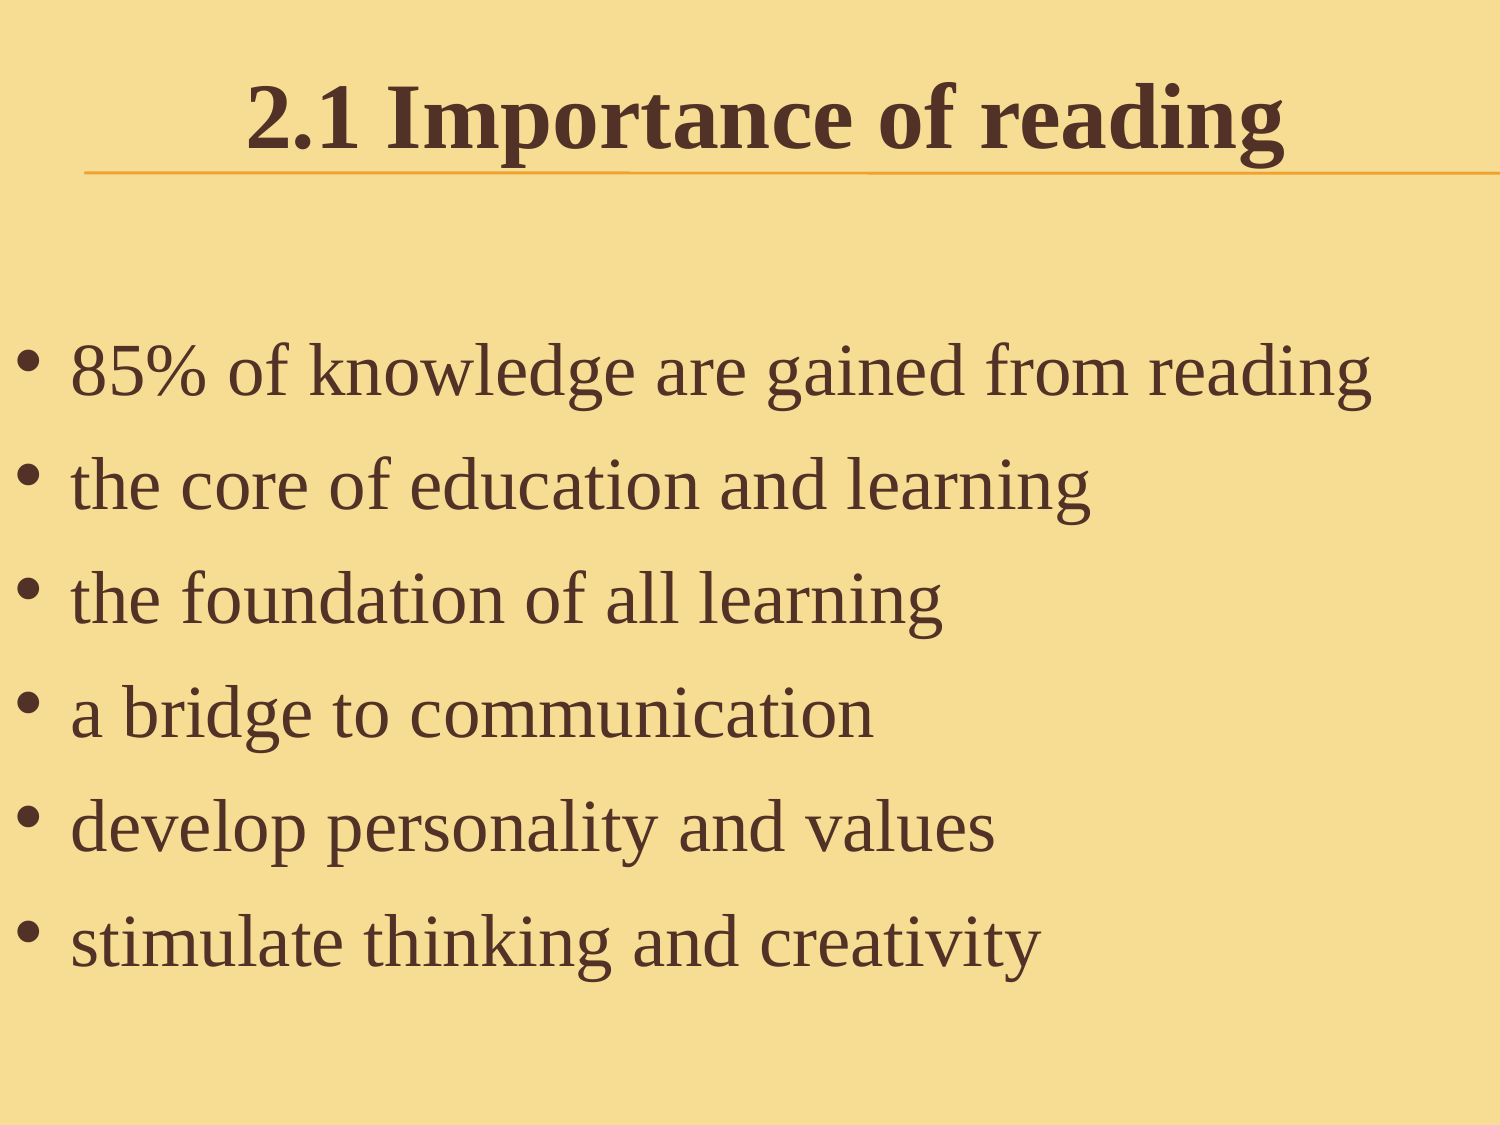

# 2.1 Importance of reading
85% of knowledge are gained from reading
the core of education and learning
the foundation of all learning
a bridge to communication
develop personality and values
stimulate thinking and creativity